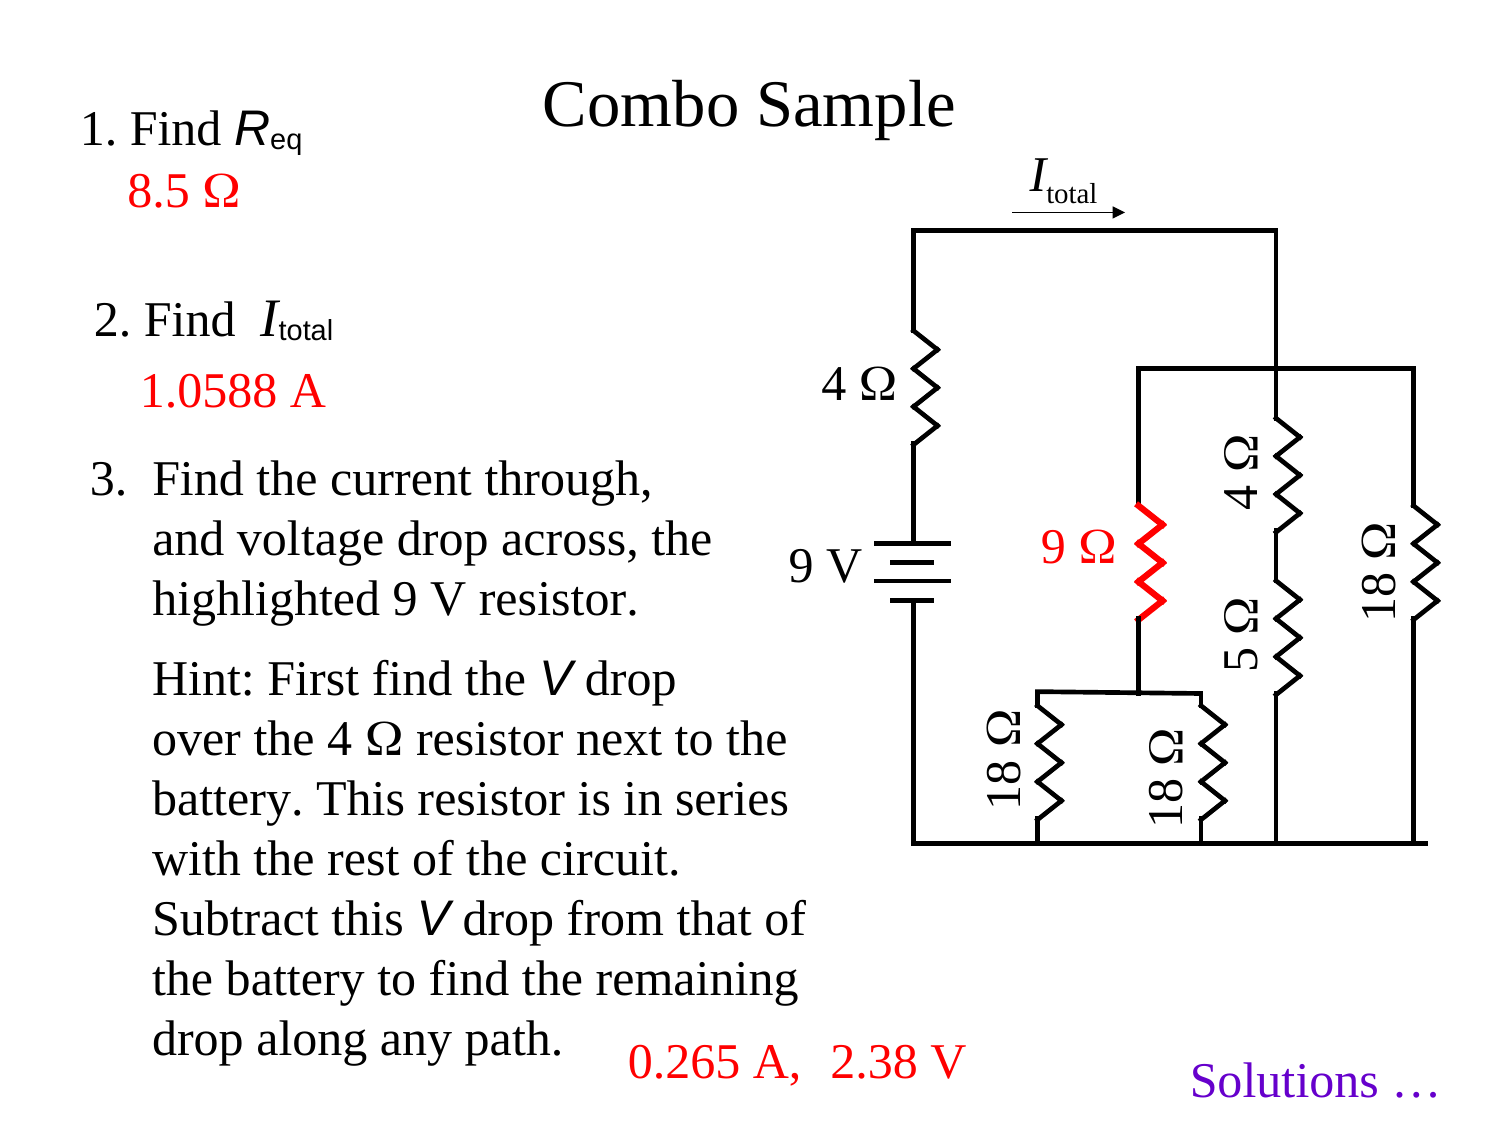

# Combo Sample
1. Find Req
Itotal
4 
4 
9 
9 V
18 
5 
18 
18 
8.5 
2. Find Itotal
1.0588 A
3. Find the current through,
 and voltage drop across, the
 highlighted 9 V resistor.
Hint: First find the V drop
over the 4  resistor next to the battery. This resistor is in series with the rest of the circuit. Subtract this V drop from that of the battery to find the remaining drop along any path.
0.265 A, 2.38 V
Solutions …